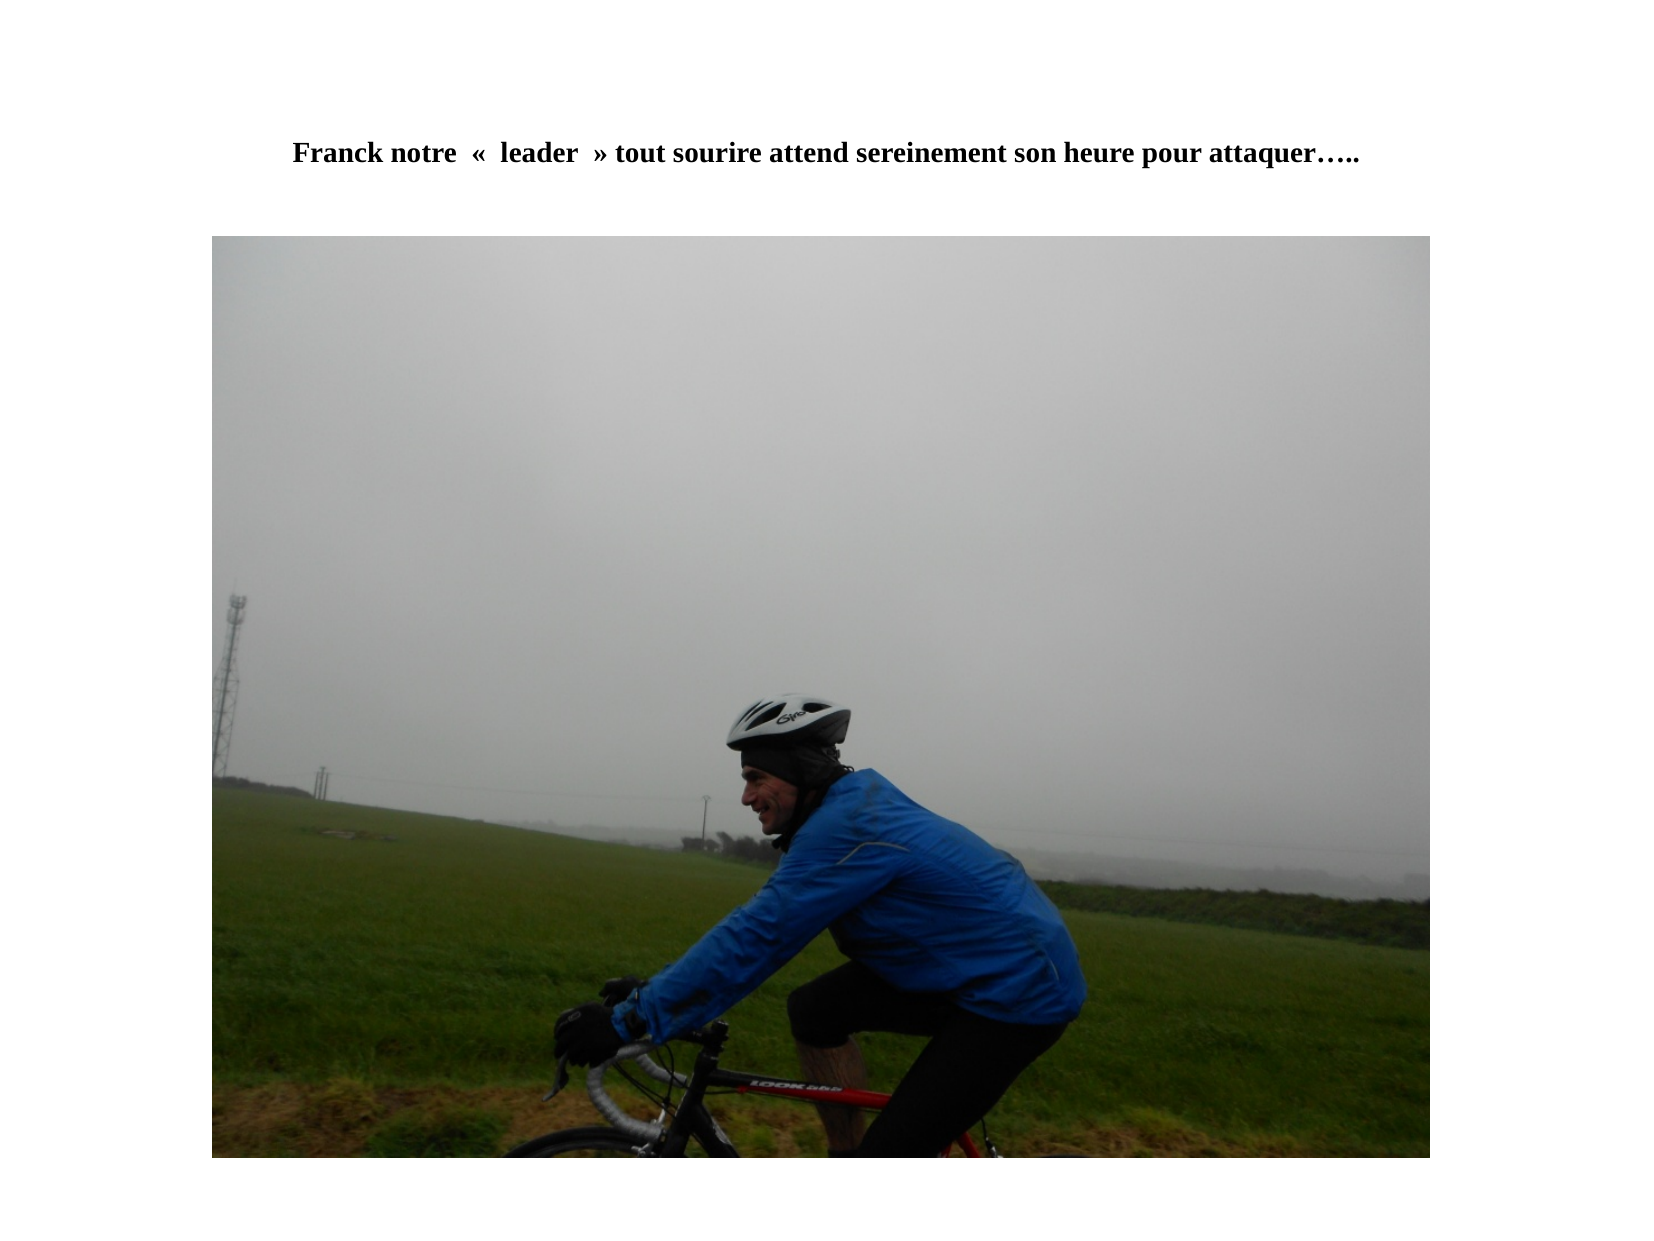

# Franck notre  «  leader  » tout sourire attend sereinement son heure pour attaquer…..